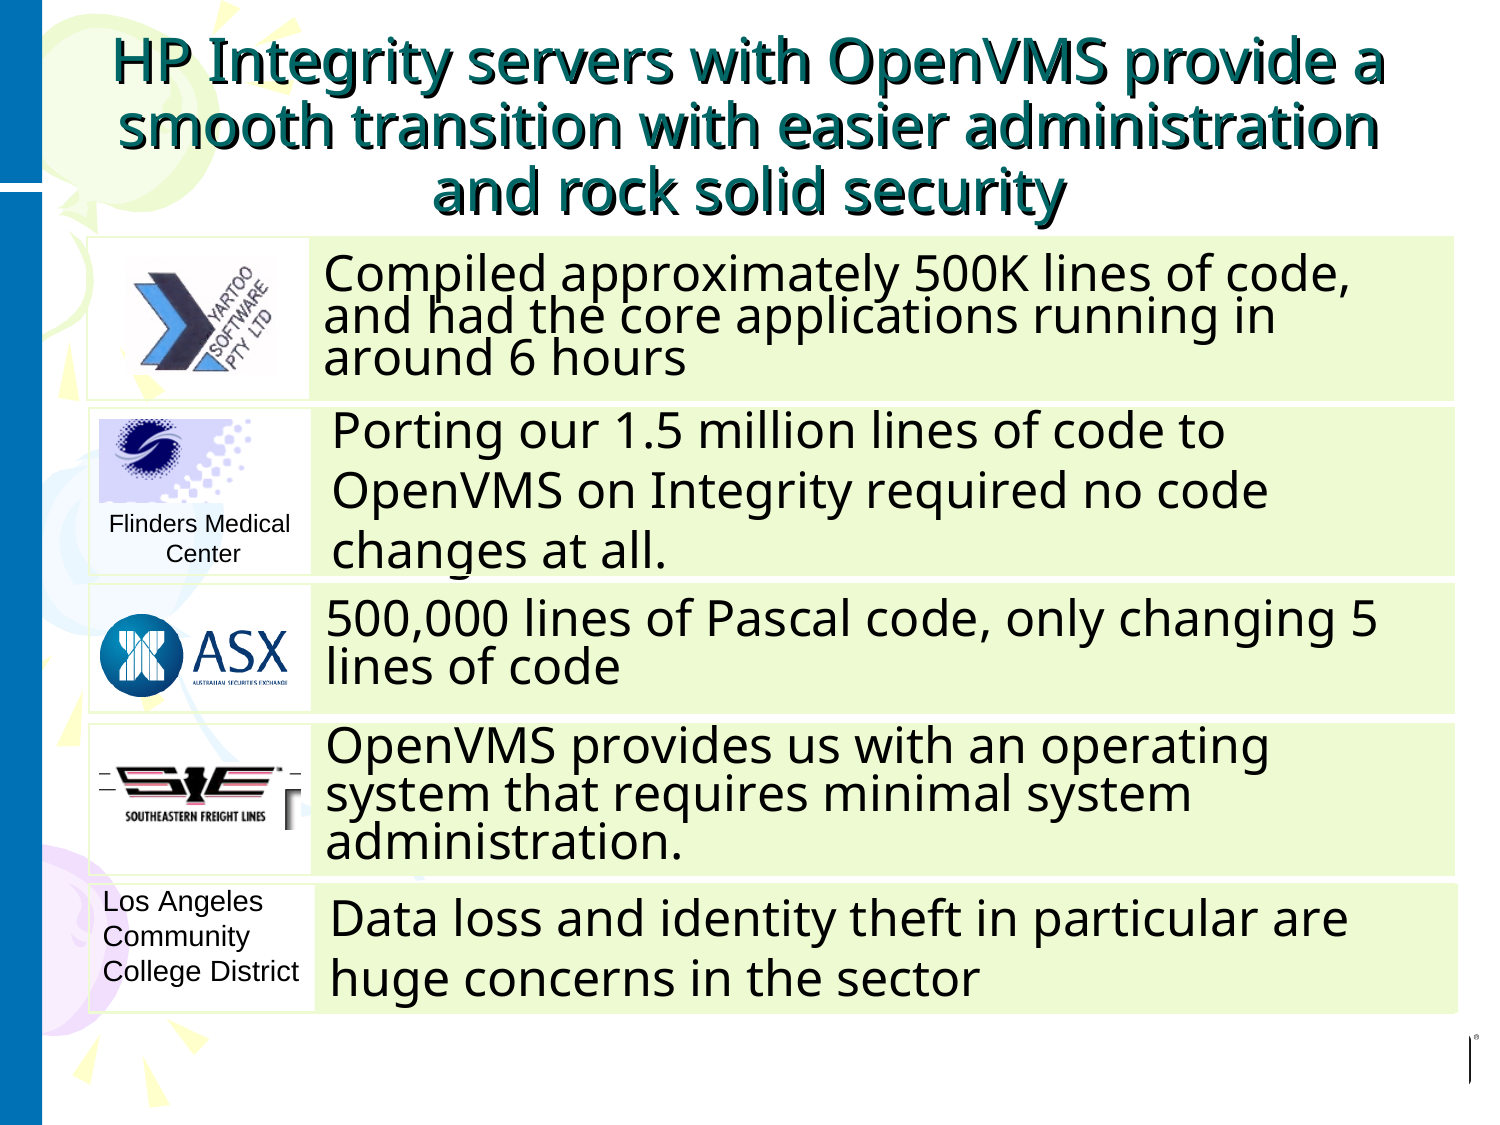

# HP Integrity servers with OpenVMS provide a smooth transition with easier administration and rock solid security
Compiled approximately 500K lines of code, and had the core applications running in around 6 hours
Porting our 1.5 million lines of code to OpenVMS on Integrity required no code changes at all.
Flinders Medical
Center
500,000 lines of Pascal code, only changing 5 lines of code
OpenVMS provides us with an operating system that requires minimal system administration.
Los Angeles Community College District
Data loss and identity theft in particular are huge concerns in the sector